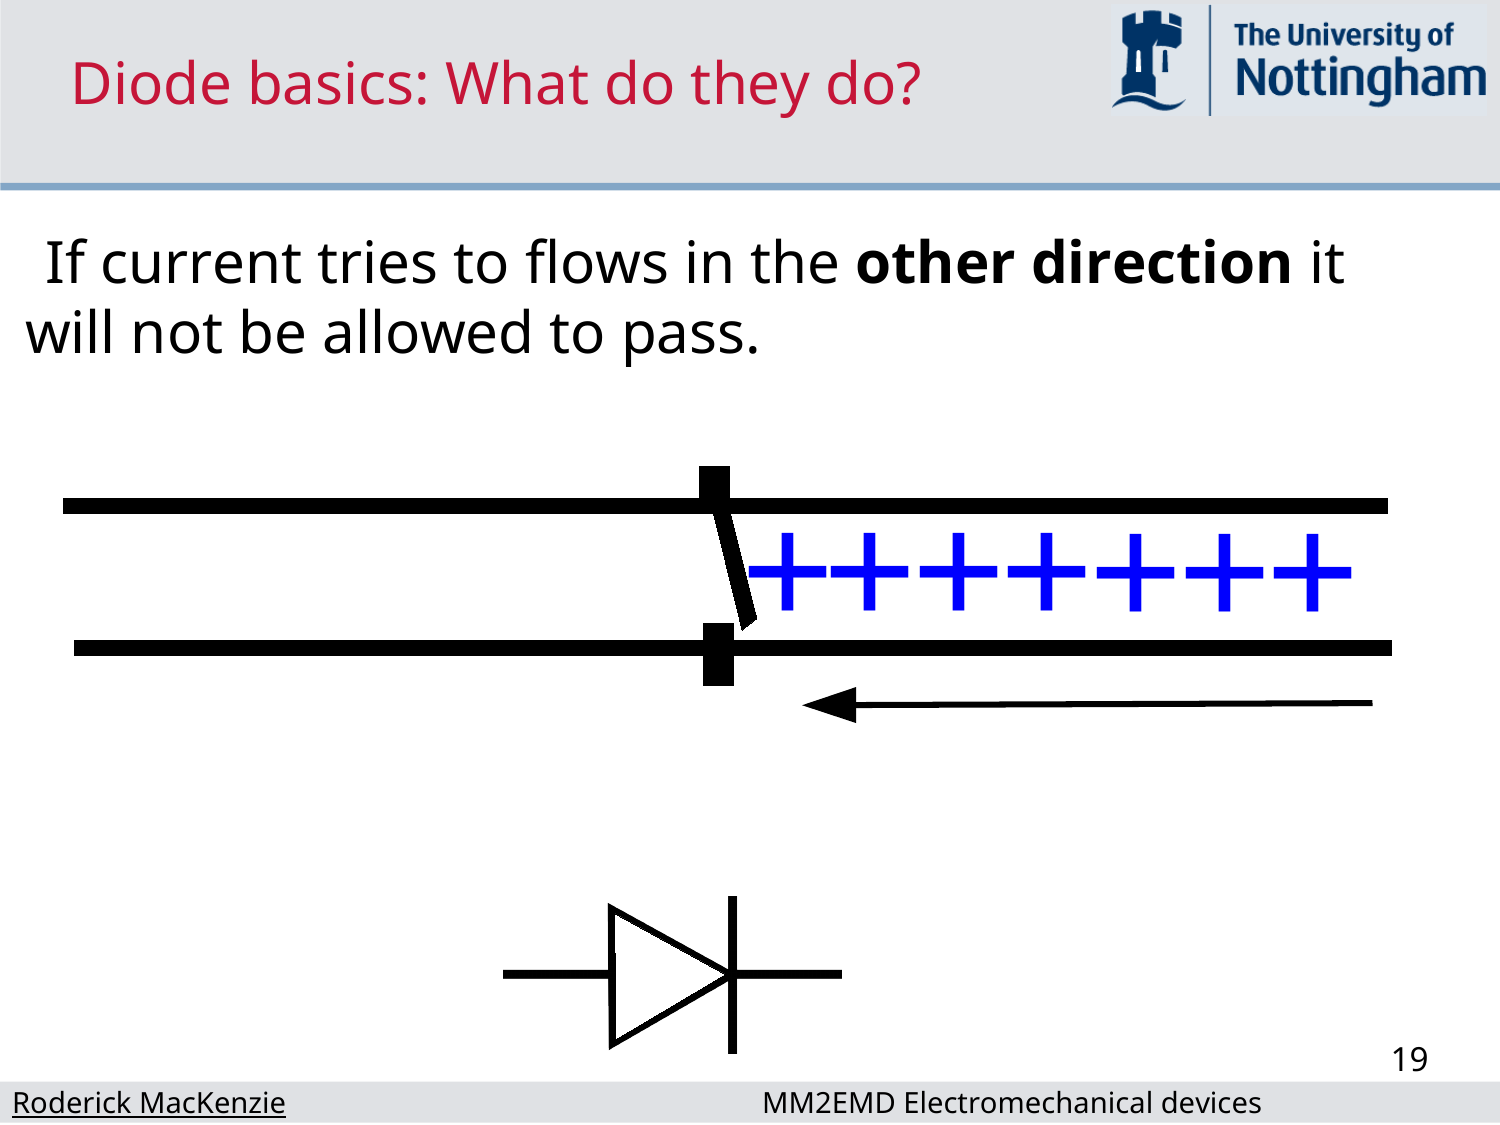

# Diode basics: What do they do?
If current tries to flows in the other direction it will not be allowed to pass.
+
+
+
+
+
+
+